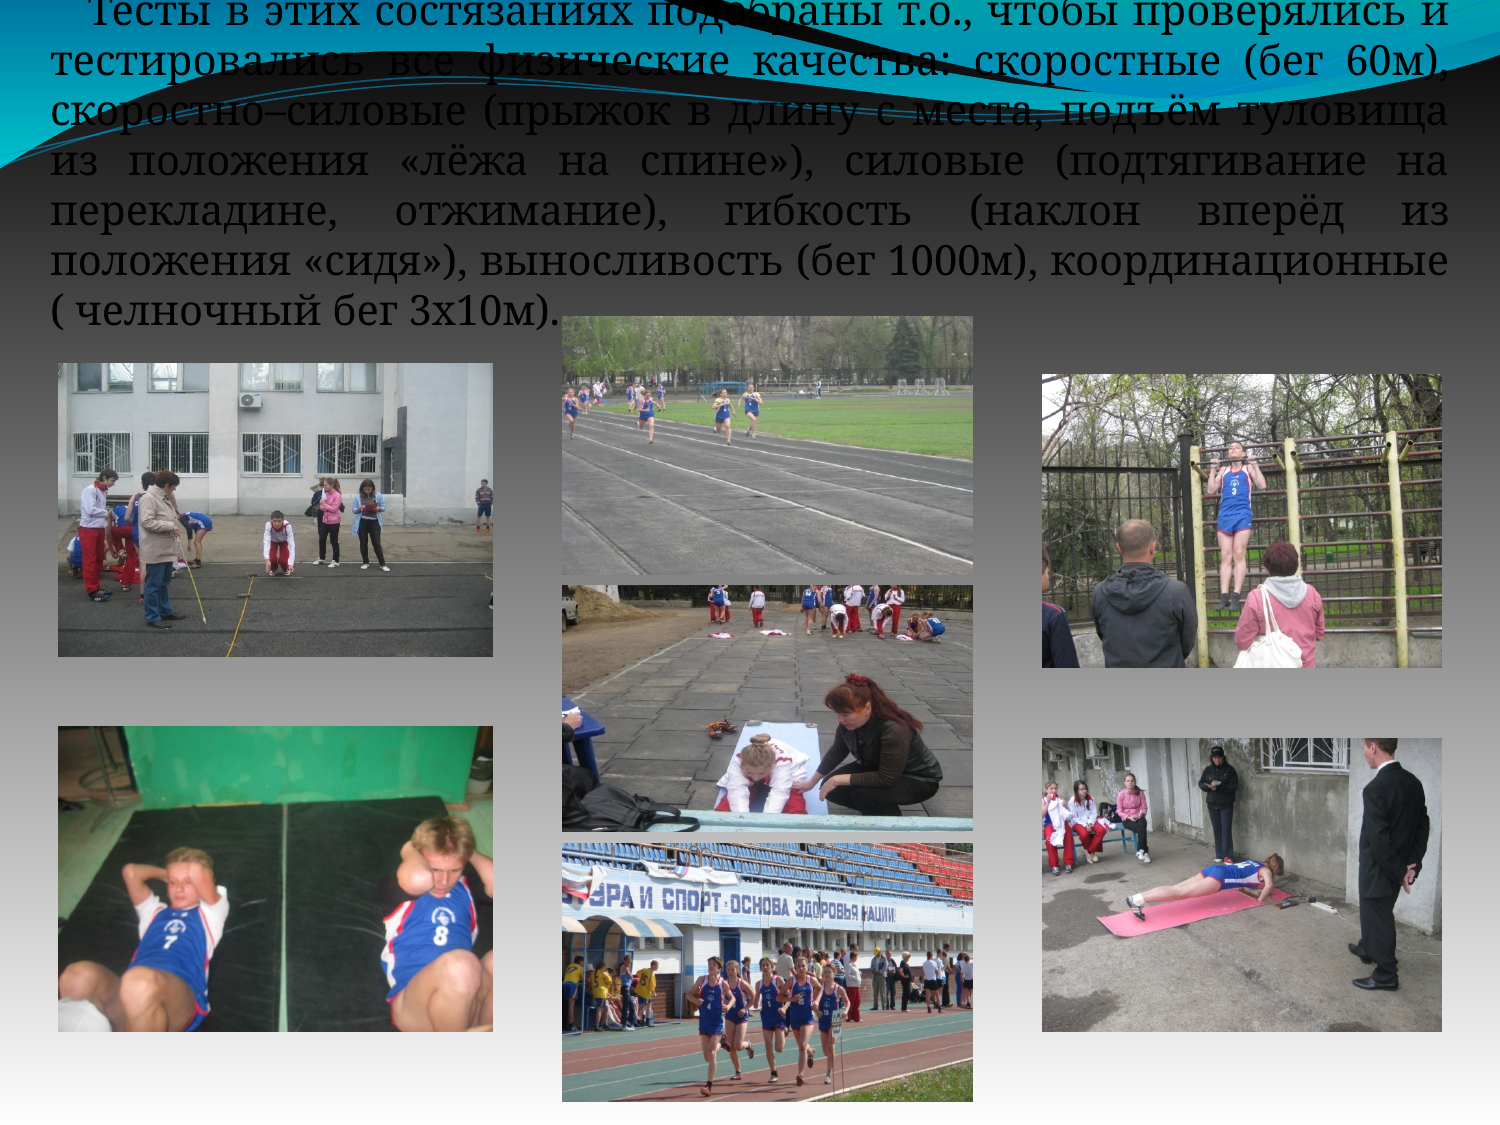

Тесты в этих состязаниях подобраны т.о., чтобы проверялись и тестировались все физические качества: скоростные (бег 60м), скоростно–силовые (прыжок в длину с места, подъём туловища из положения «лёжа на спине»), силовые (подтягивание на перекладине, отжимание), гибкость (наклон вперёд из положения «сидя»), выносливость (бег 1000м), координационные ( челночный бег 3х10м).